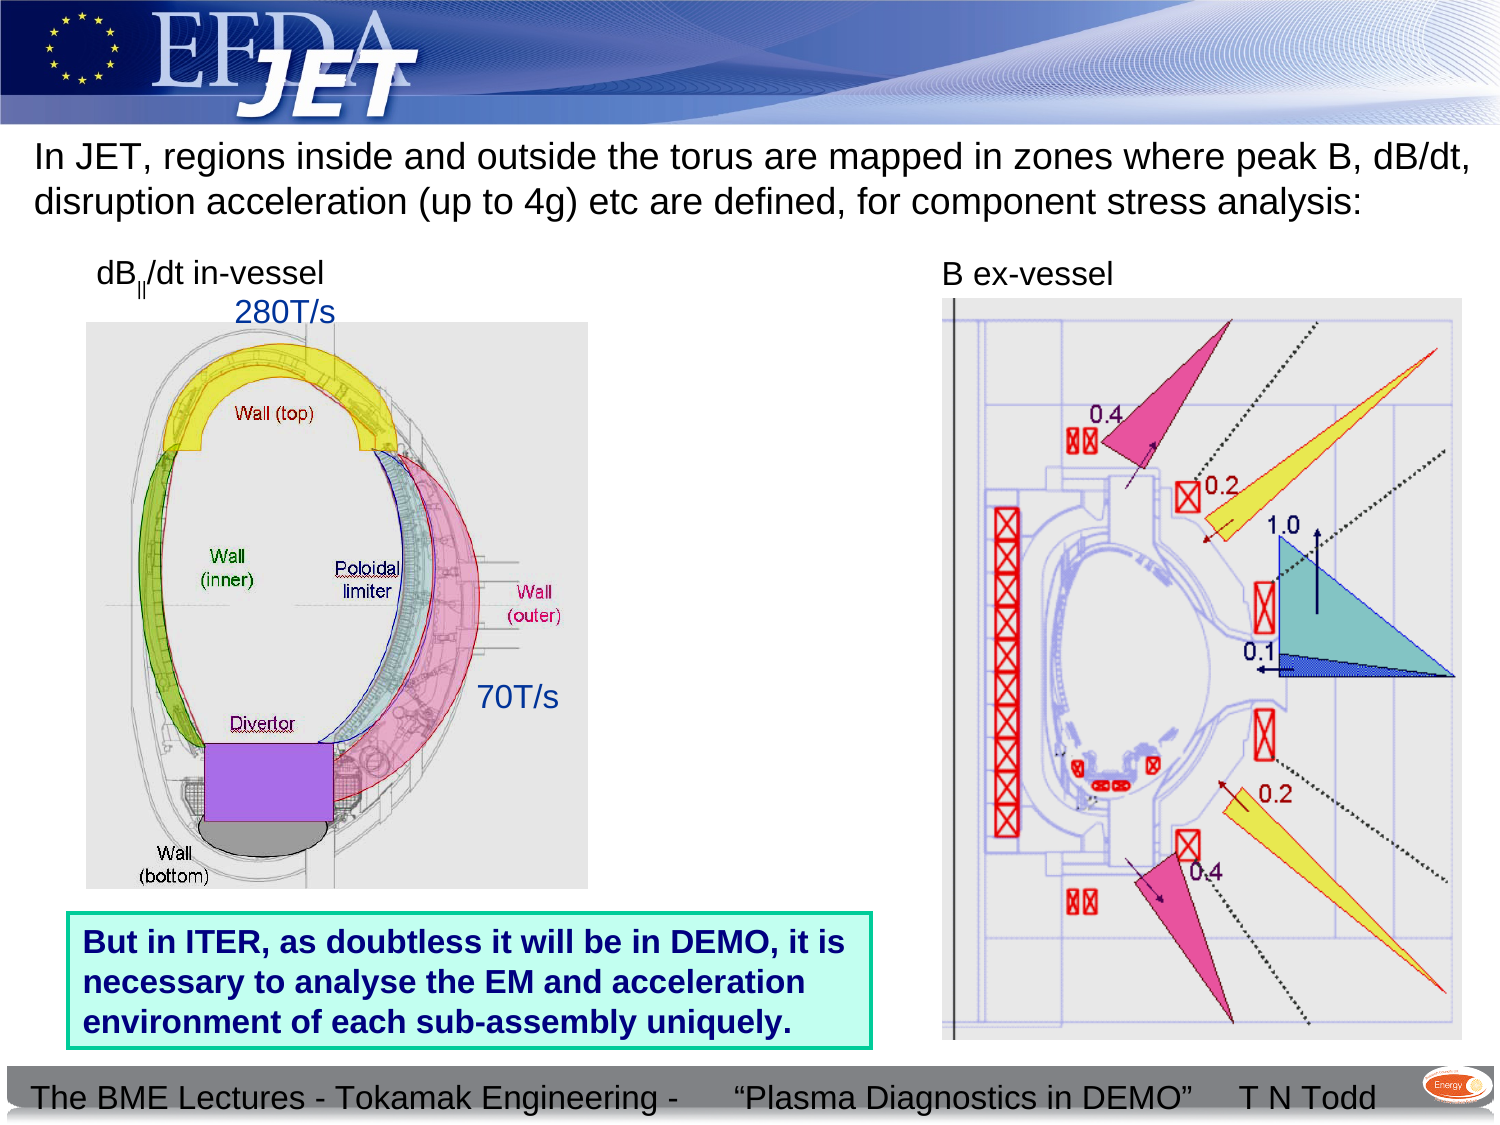

Non-nuclear loads
In JET, regions inside and outside the torus are mapped in zones where peak B, dB/dt,
disruption acceleration (up to 4g) etc are defined, for component stress analysis:
dB||/dt in-vessel
B ex-vessel
280T/s
70T/s
But in ITER, as doubtless it will be in DEMO, it is
necessary to analyse the EM and acceleration
environment of each sub-assembly uniquely.